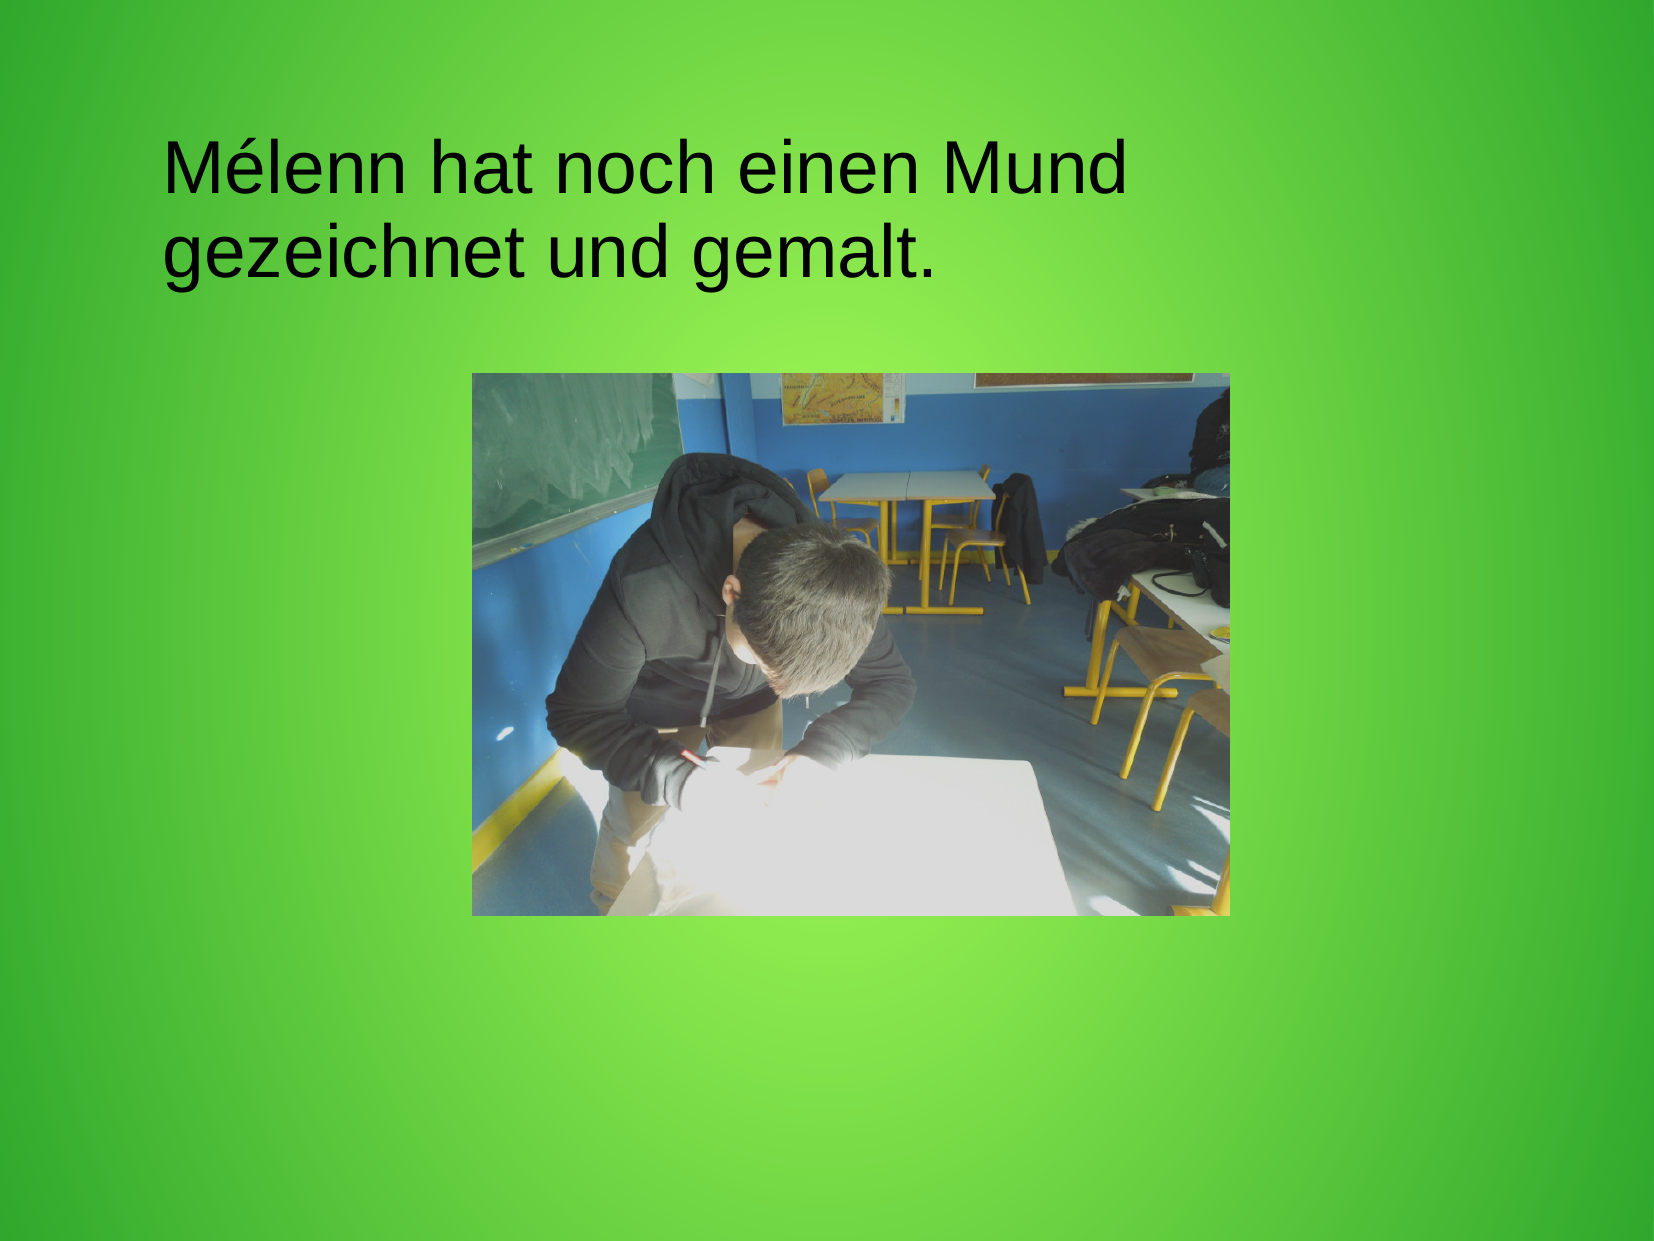

Mélenn hat noch einen Mund gezeichnet und gemalt.